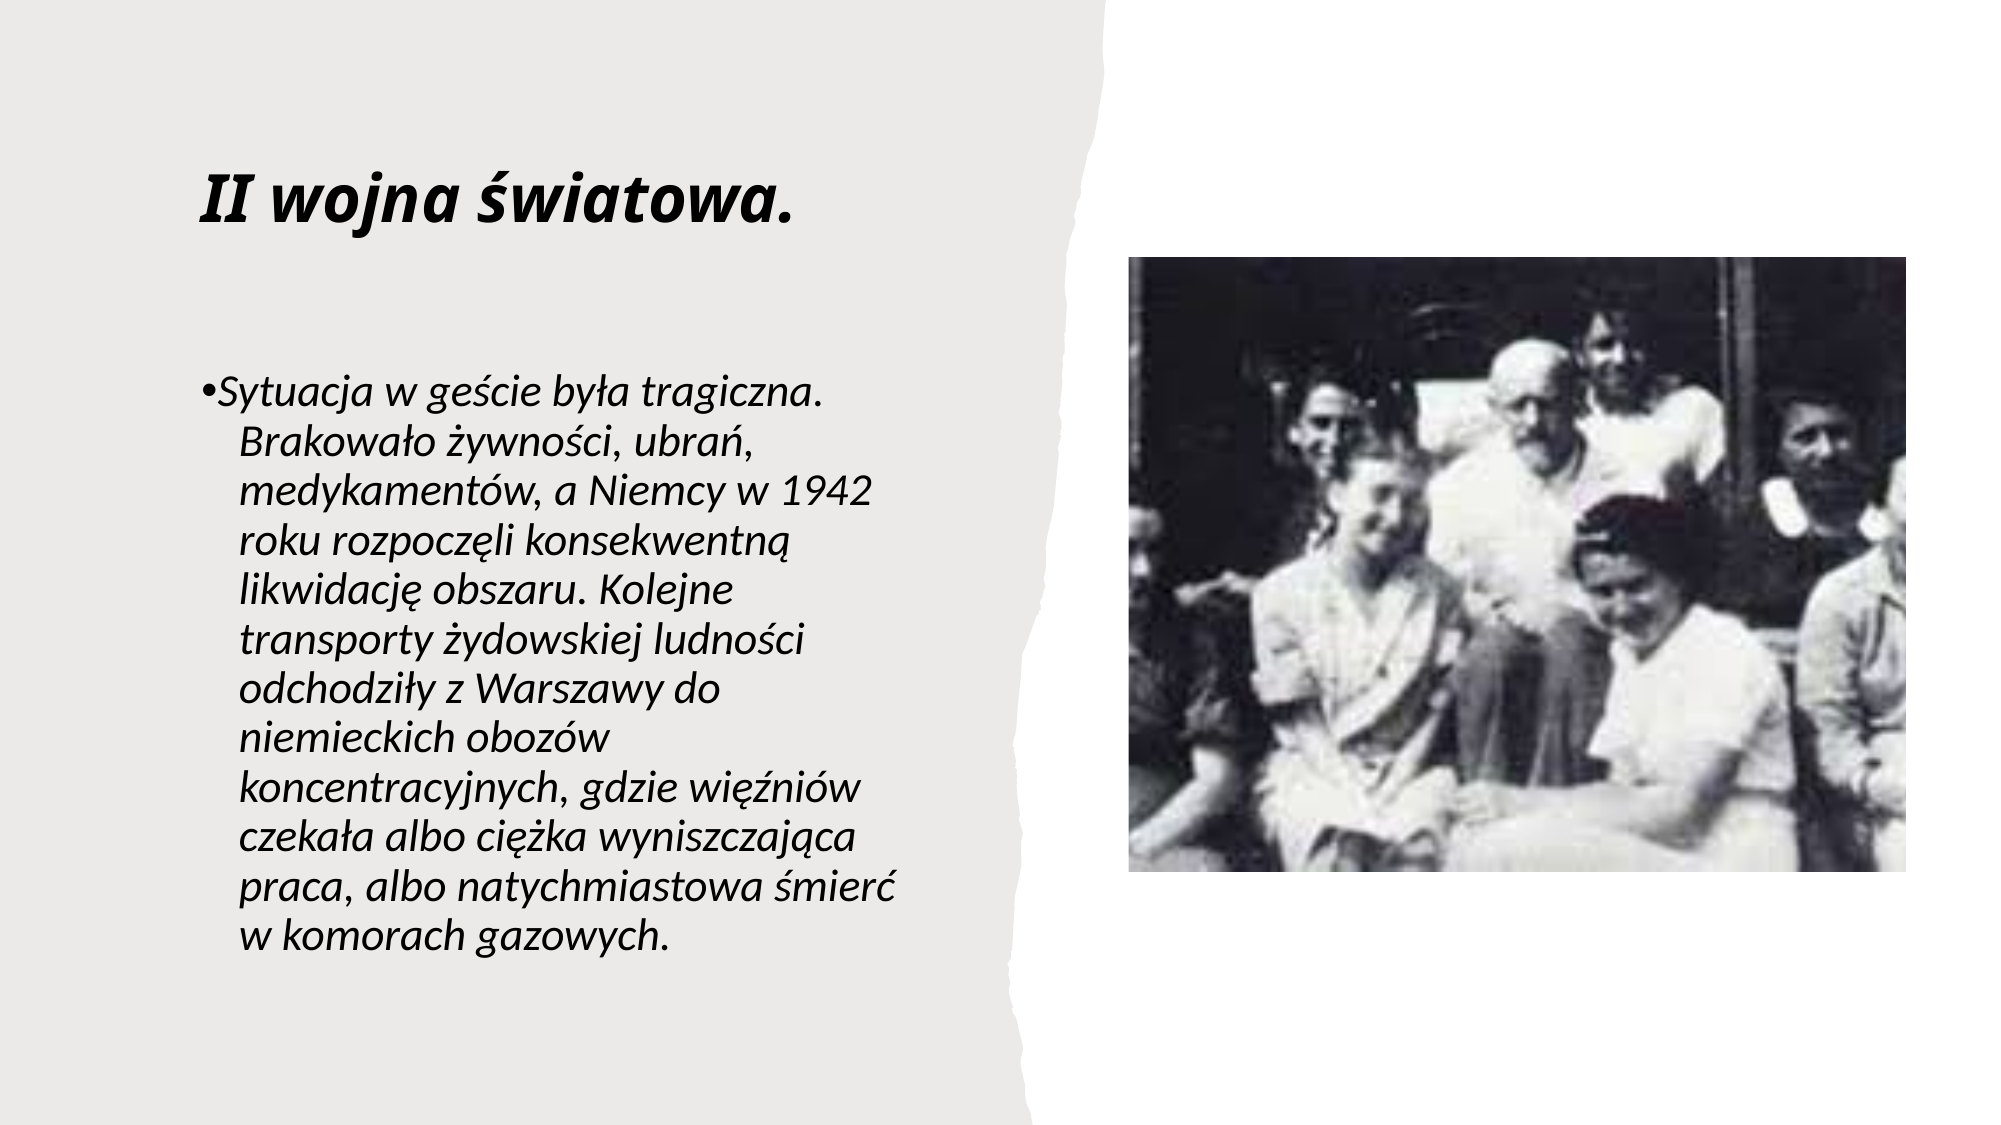

# II wojna światowa.
Sytuacja w geście była tragiczna. Brakowało żywności, ubrań, medykamentów, a Niemcy w 1942 roku rozpoczęli konsekwentną likwidację obszaru. Kolejne transporty żydowskiej ludności odchodziły z Warszawy do niemieckich obozów koncentracyjnych, gdzie więźniów czekała albo ciężka wyniszczająca praca, albo natychmiastowa śmierć w komorach gazowych.